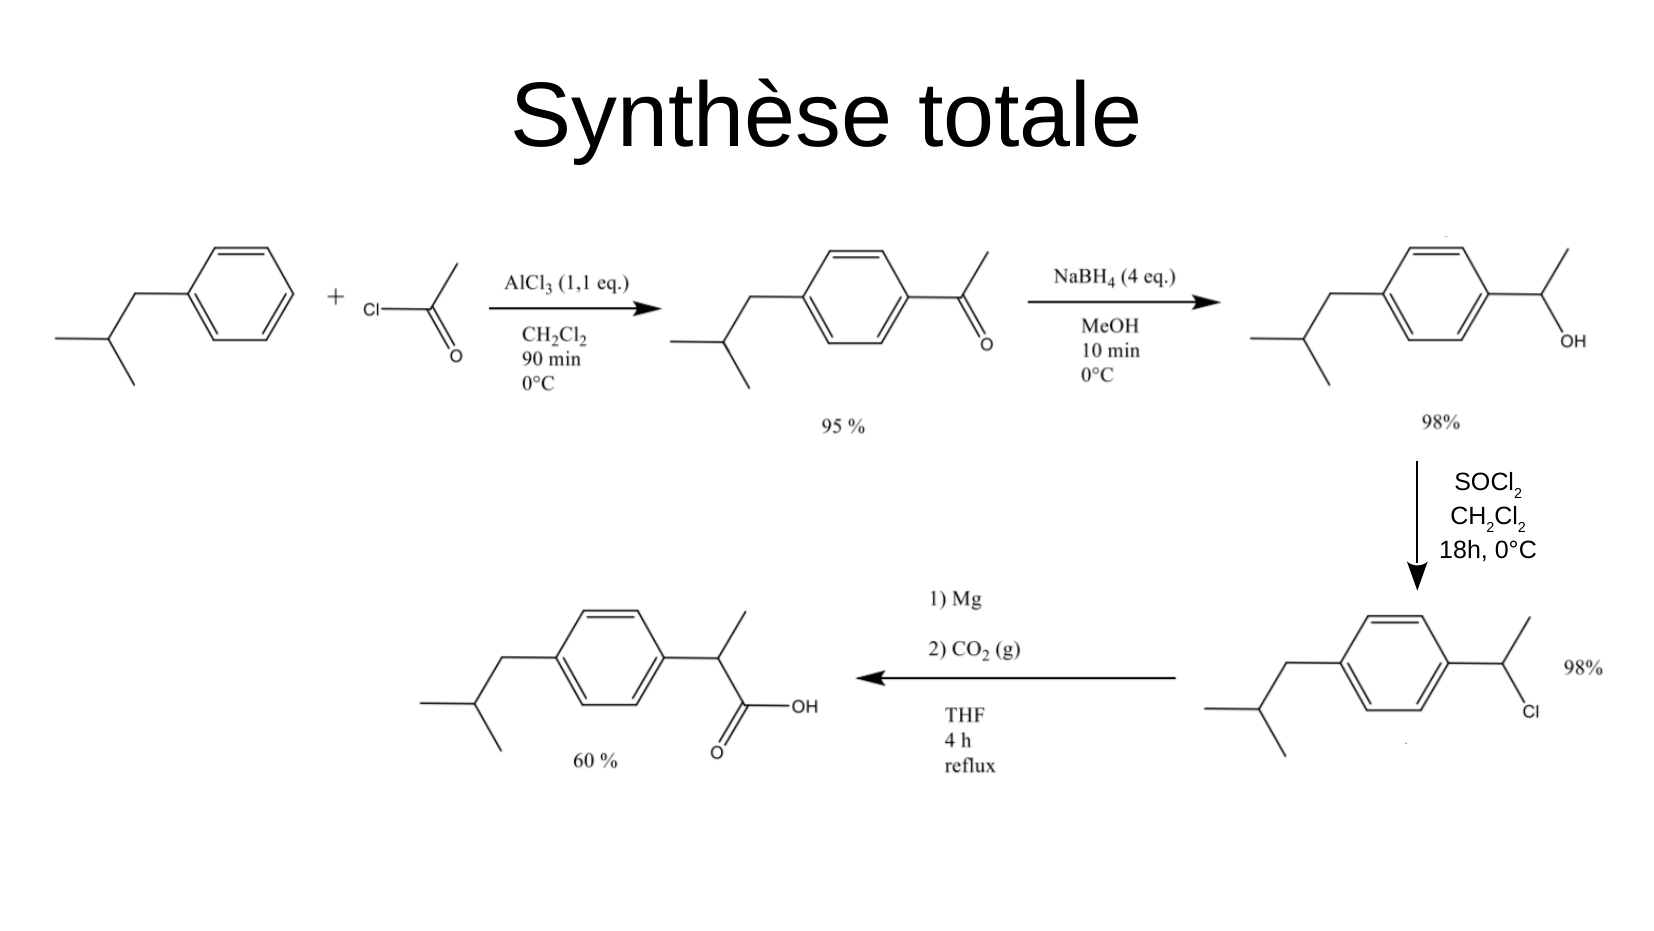

# Synthèse totale
SOCl2
CH2Cl2
18h, 0°C